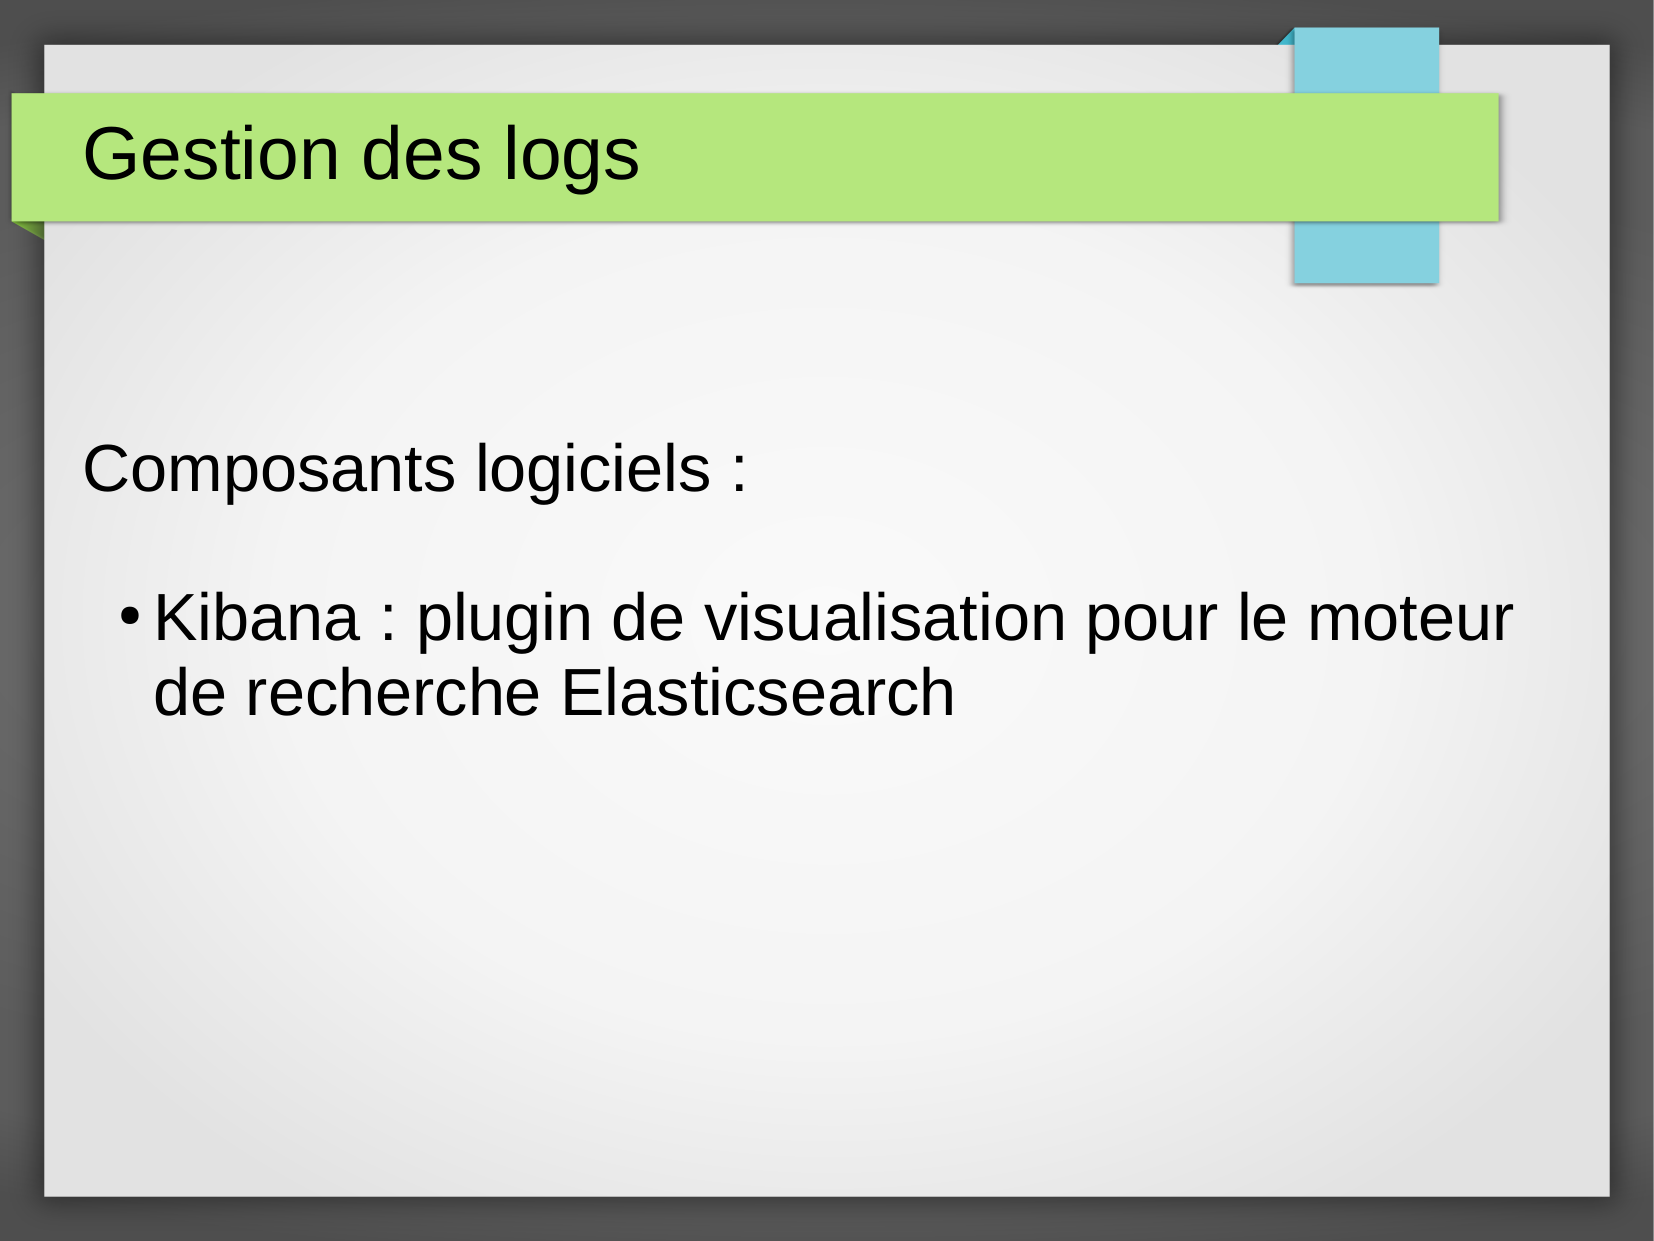

# Gestion des logs
Composants logiciels :
Kibana : plugin de visualisation pour le moteur de recherche Elasticsearch